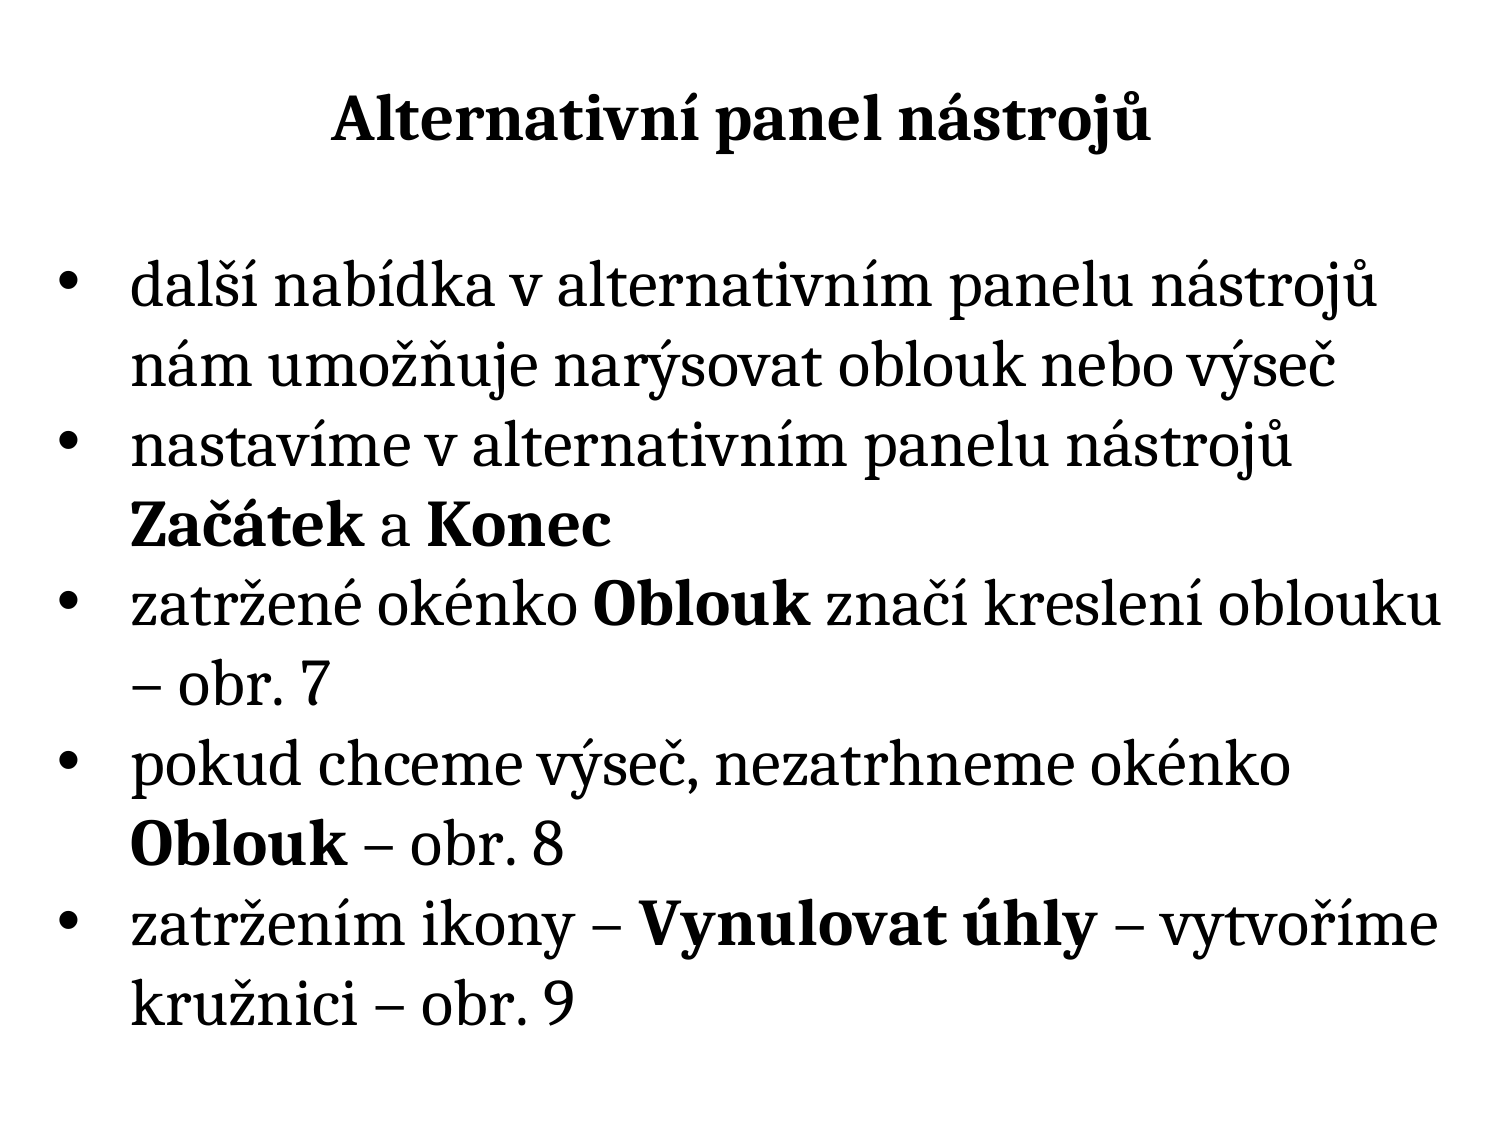

Alternativní panel nástrojů
další nabídka v alternativním panelu nástrojů nám umožňuje narýsovat oblouk nebo výseč
nastavíme v alternativním panelu nástrojů Začátek a Konec
zatržené okénko Oblouk značí kreslení oblouku – obr. 7
pokud chceme výseč, nezatrhneme okénko Oblouk – obr. 8
zatržením ikony – Vynulovat úhly – vytvoříme kružnici – obr. 9